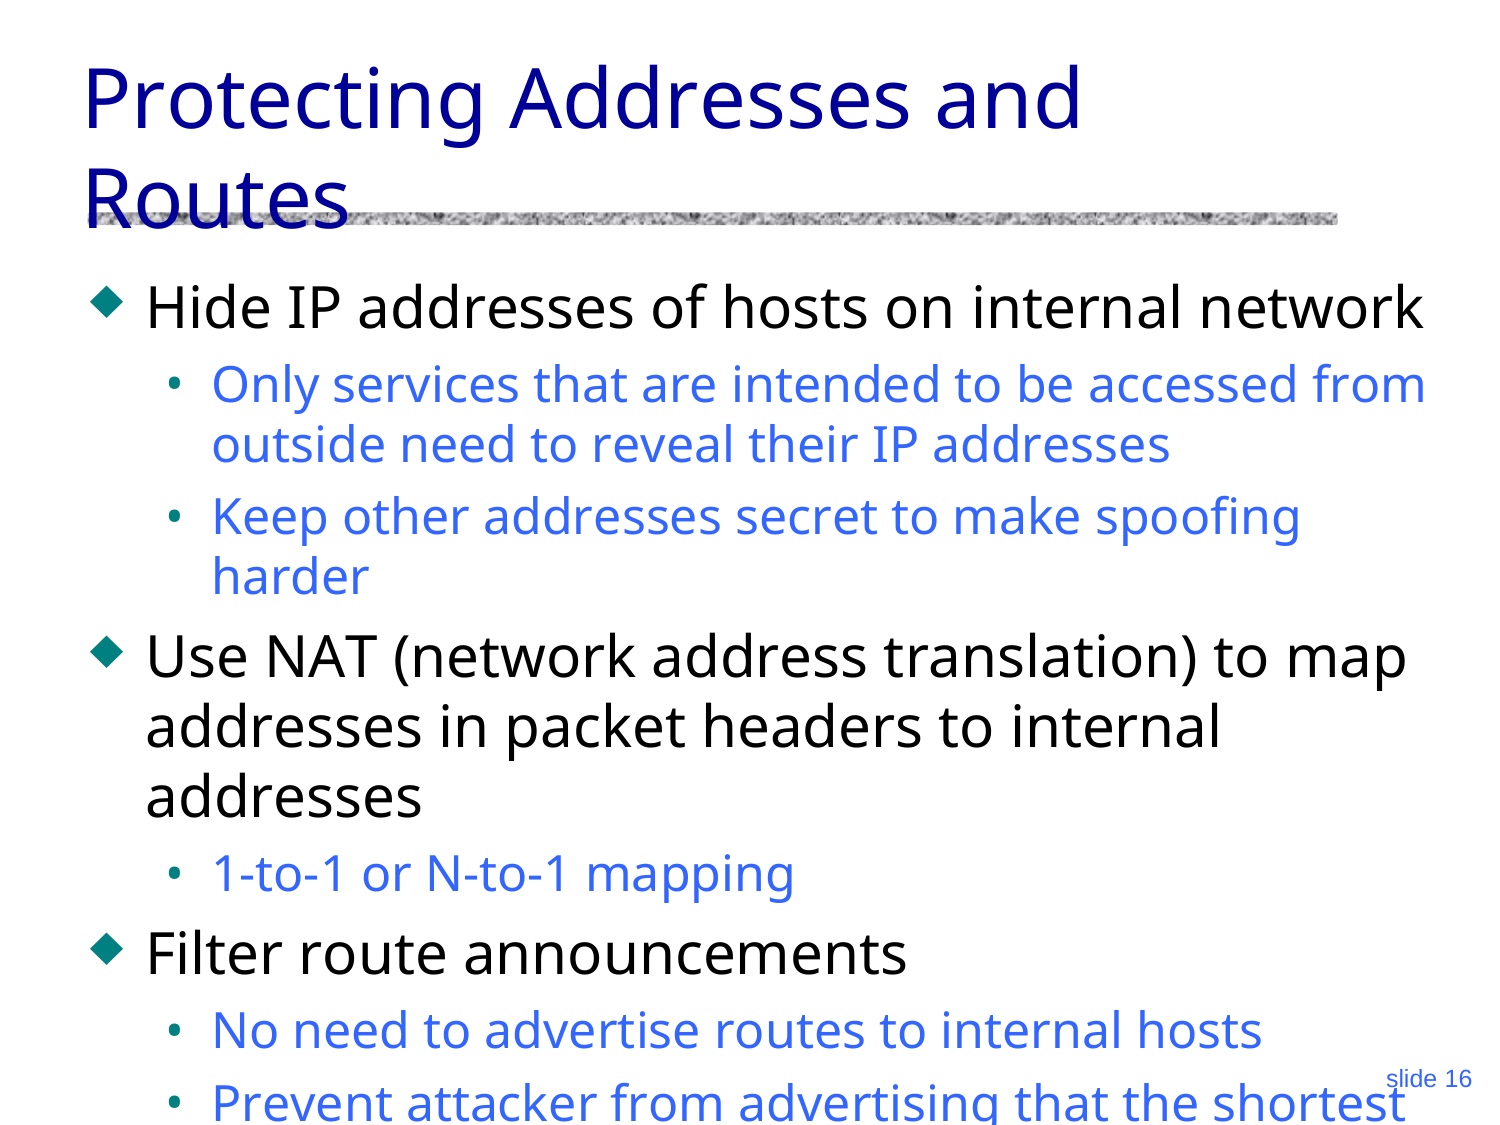

Protecting Addresses and Routes
Hide IP addresses of hosts on internal network
Only services that are intended to be accessed from outside need to reveal their IP addresses
Keep other addresses secret to make spoofing harder
Use NAT (network address translation) to map addresses in packet headers to internal addresses
1-to-1 or N-to-1 mapping
Filter route announcements
No need to advertise routes to internal hosts
Prevent attacker from advertising that the shortest route to an internal host lies through him
slide